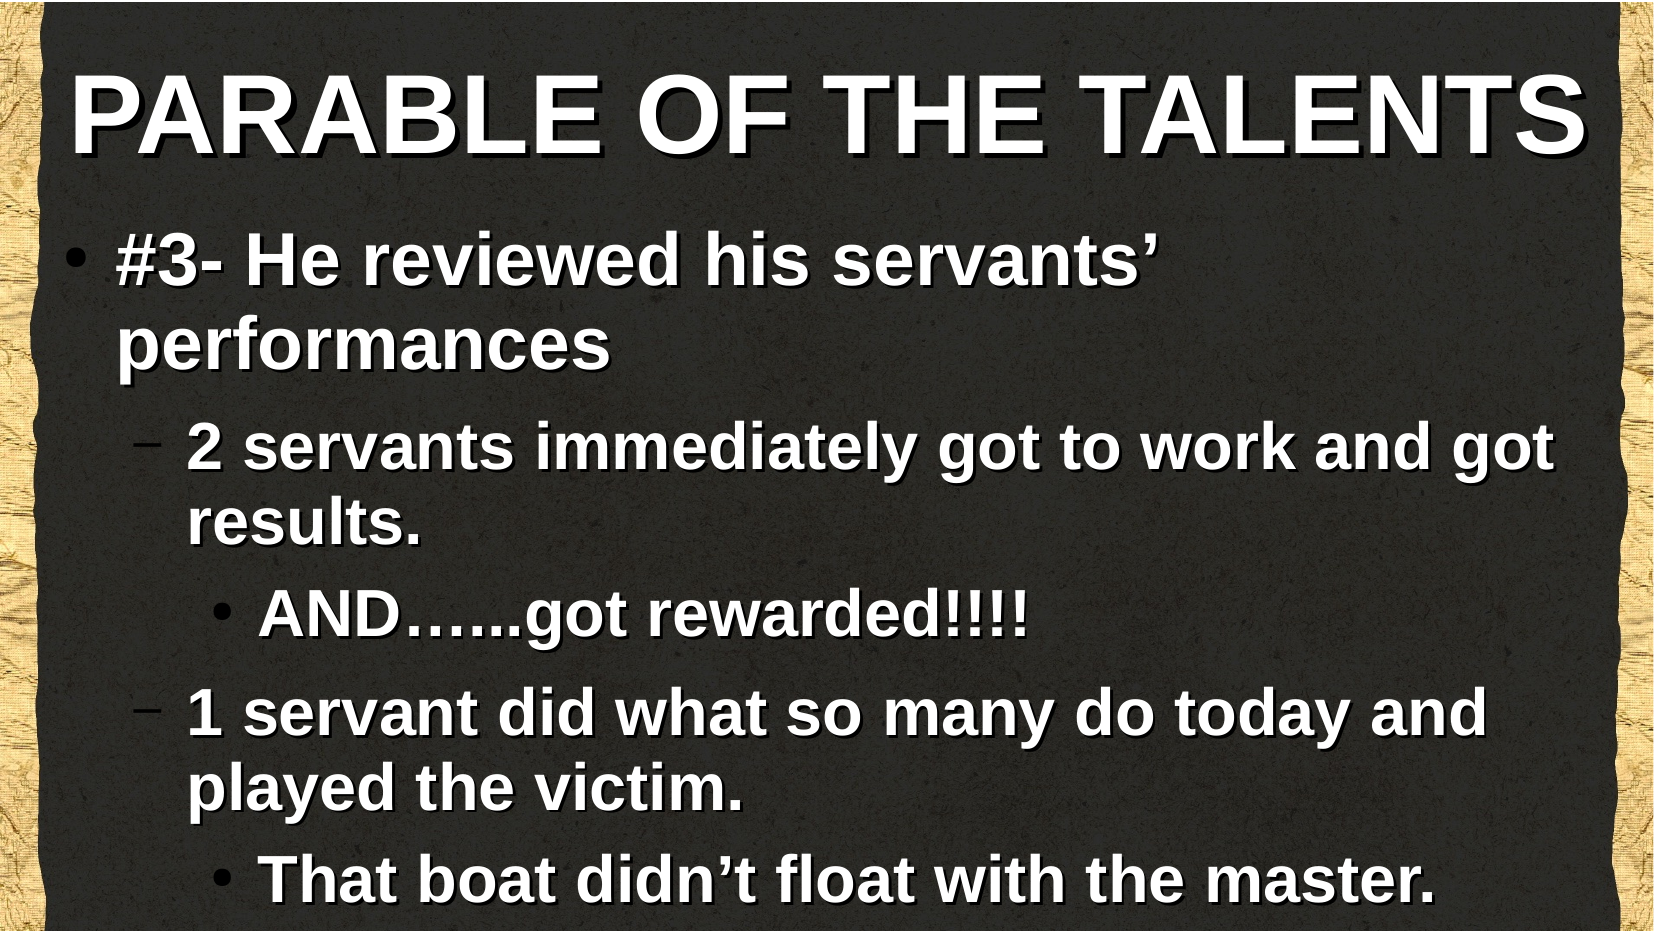

# PARABLE OF THE TALENTS
#3- He reviewed his servants’ performances
2 servants immediately got to work and got results.
AND…...got rewarded!!!!
1 servant did what so many do today and played the victim.
That boat didn’t float with the master.